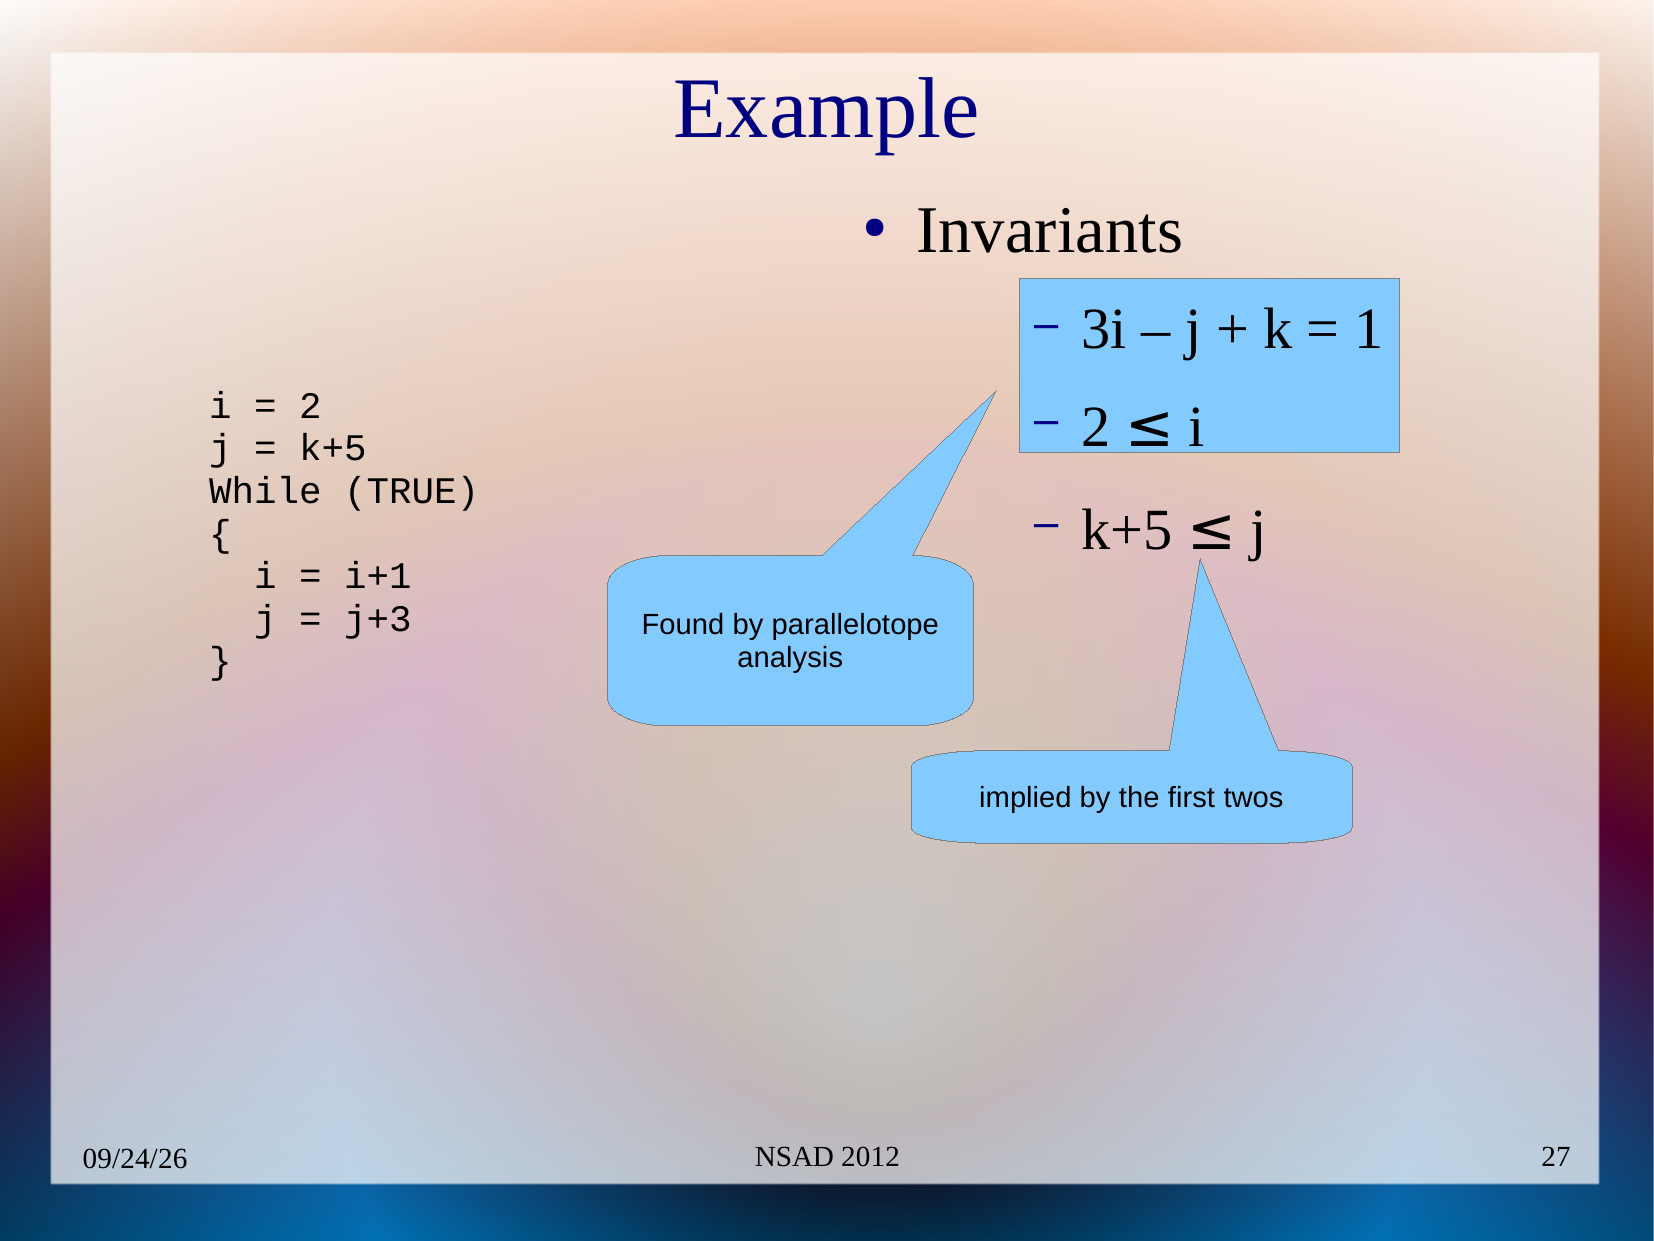

# Example
Invariants
3i – j + k = 1
2 ≤ i
k+5 ≤ j
i = 2
j = k+5
While (TRUE) {
 i = i+1
 j = j+3
}
Found by parallelotope
analysis
implied by the first twos
NSAD 2012
27